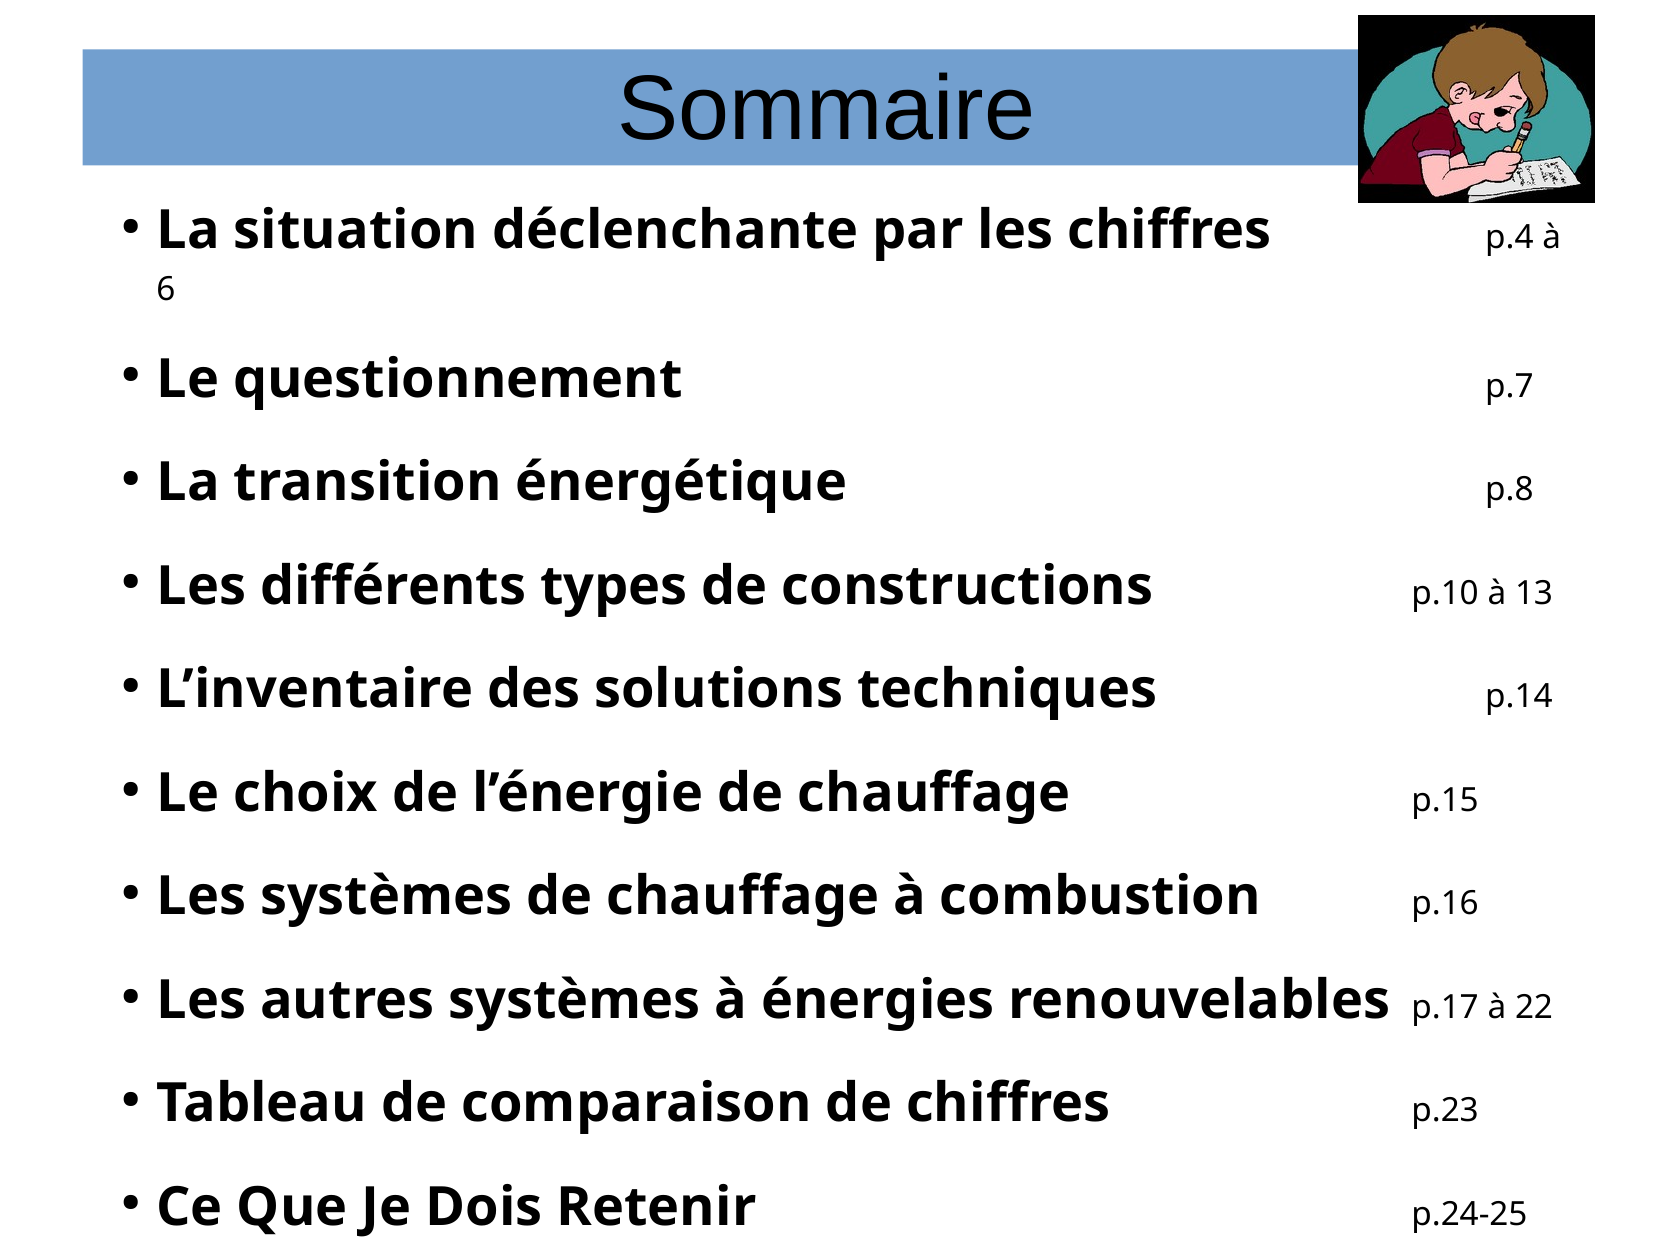

# Sommaire
La situation déclenchante par les chiffres			p.4 à 6
Le questionnement											p.7
La transition énergétique									p.8
Les différents types de constructions				p.10 à 13
L’inventaire des solutions techniques					p.14
Le choix de l’énergie de chauffage					p.15
Les systèmes de chauffage à combustion			p.16
Les autres systèmes à énergies renouvelables	p.17 à 22
Tableau de comparaison de chiffres					p.23
Ce Que Je Dois Retenir									p.24-25